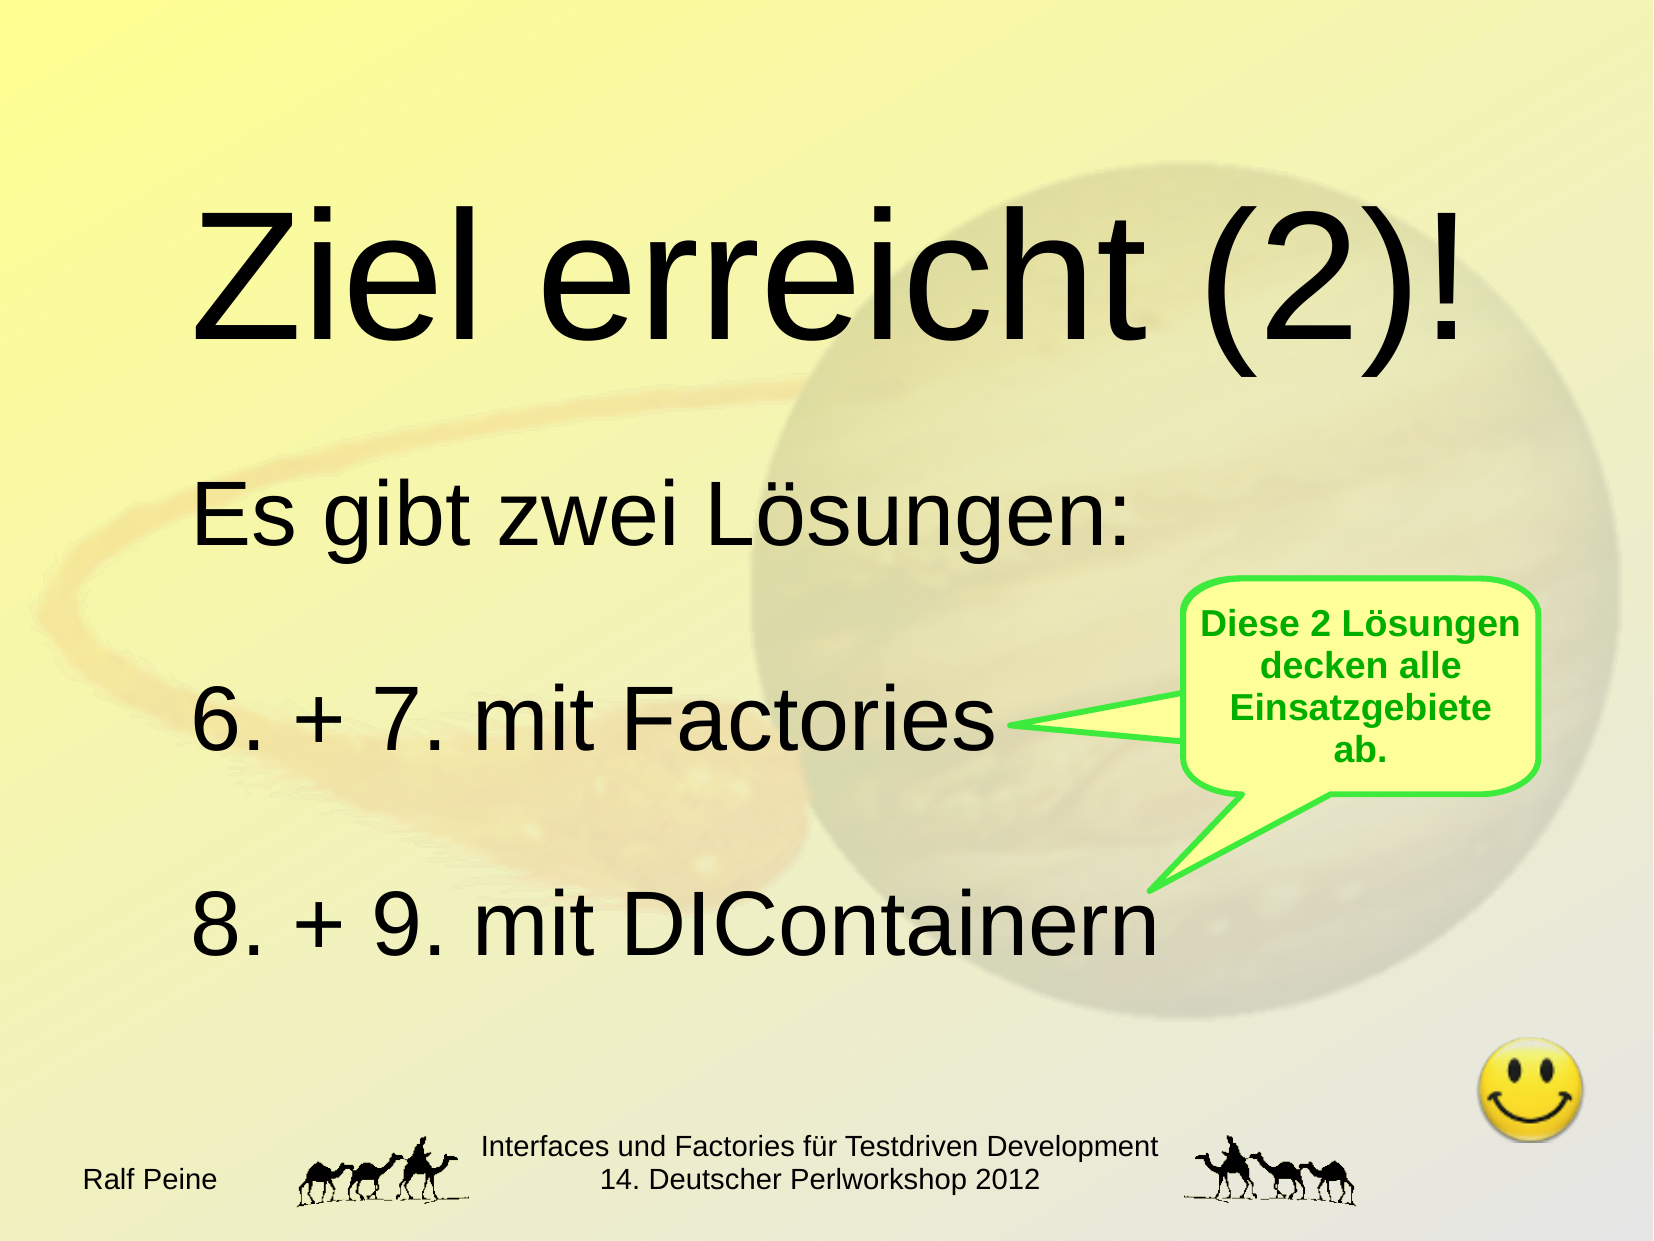

Ziel erreicht (2)!
Es gibt zwei Lösungen:
6. + 7. mit Factories
8. + 9. mit DIContainern
Beide Lösungen
Haben ihre
Einsatzgebiete
Diese 2 Lösungen
decken alle
Einsatzgebiete
ab.